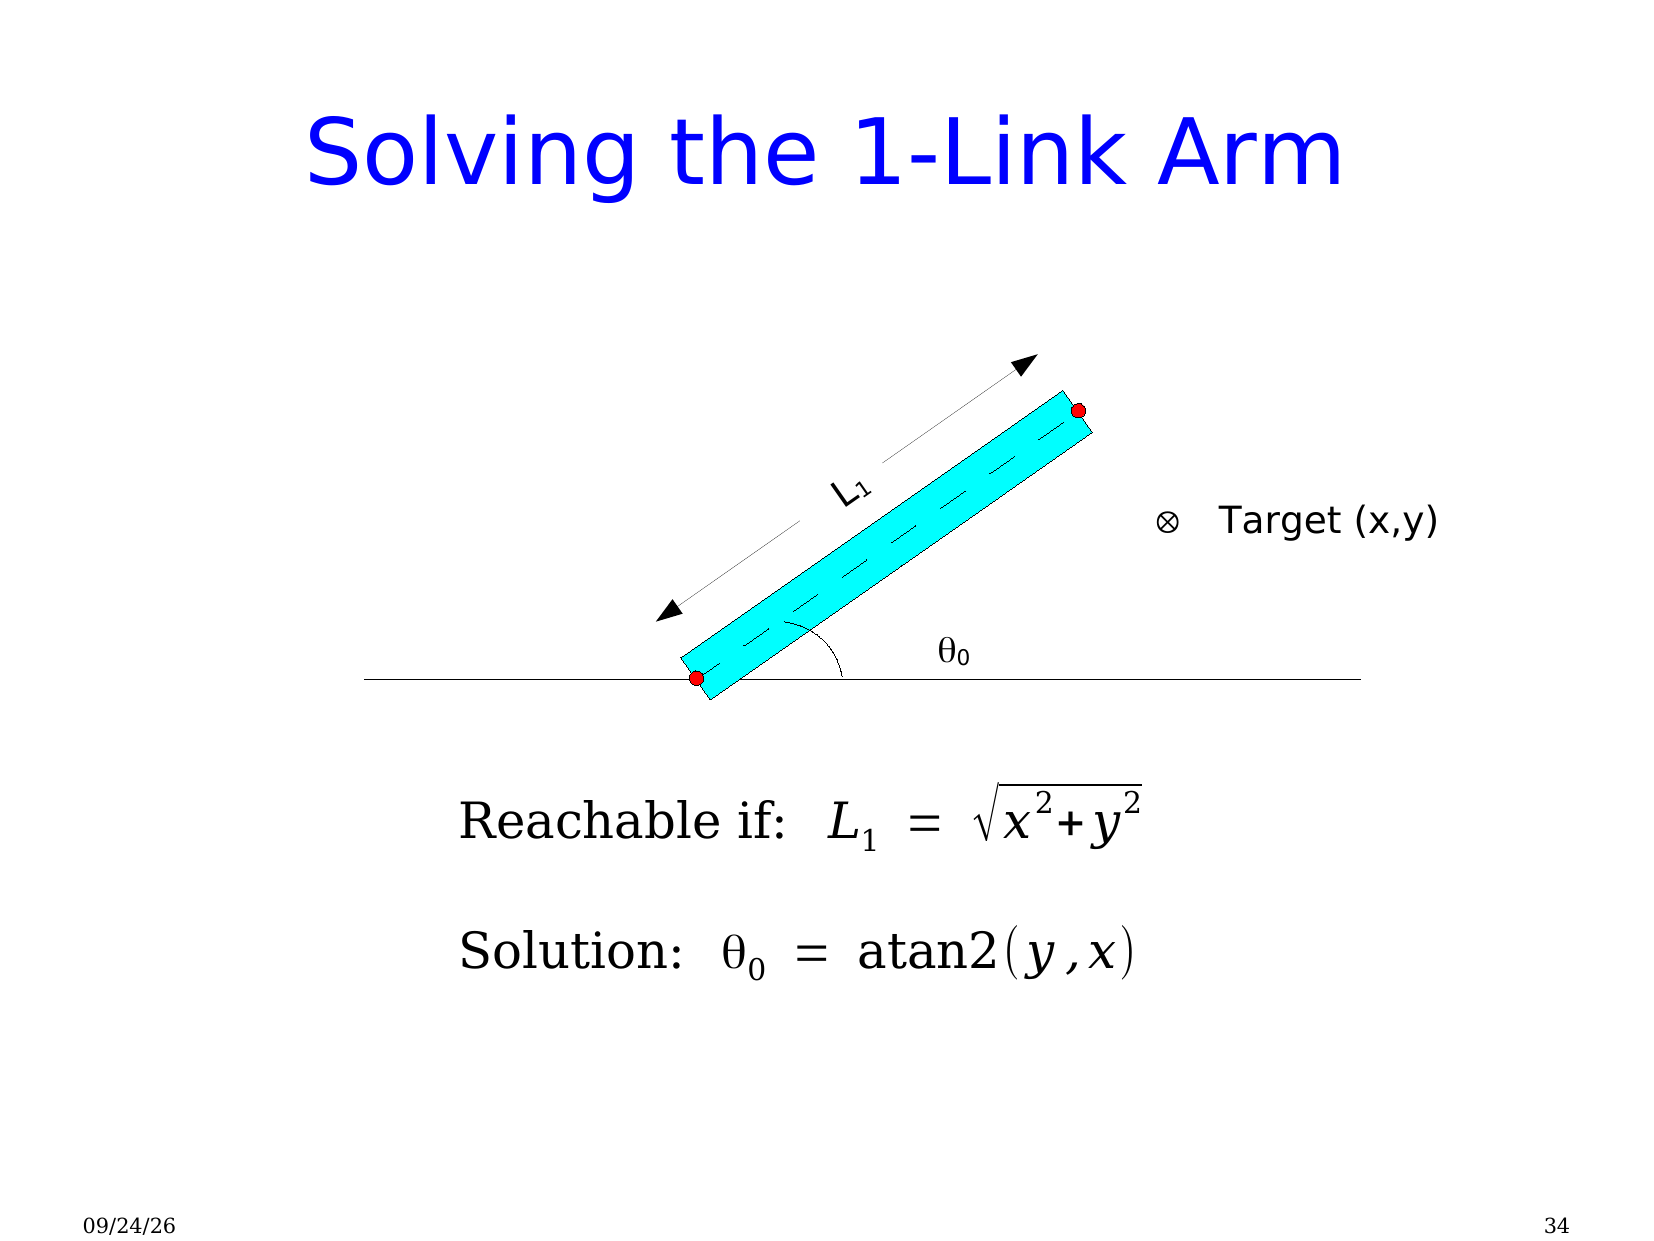

# Solving the 1-Link Arm
L1
 Target (x,y)
 q0
34